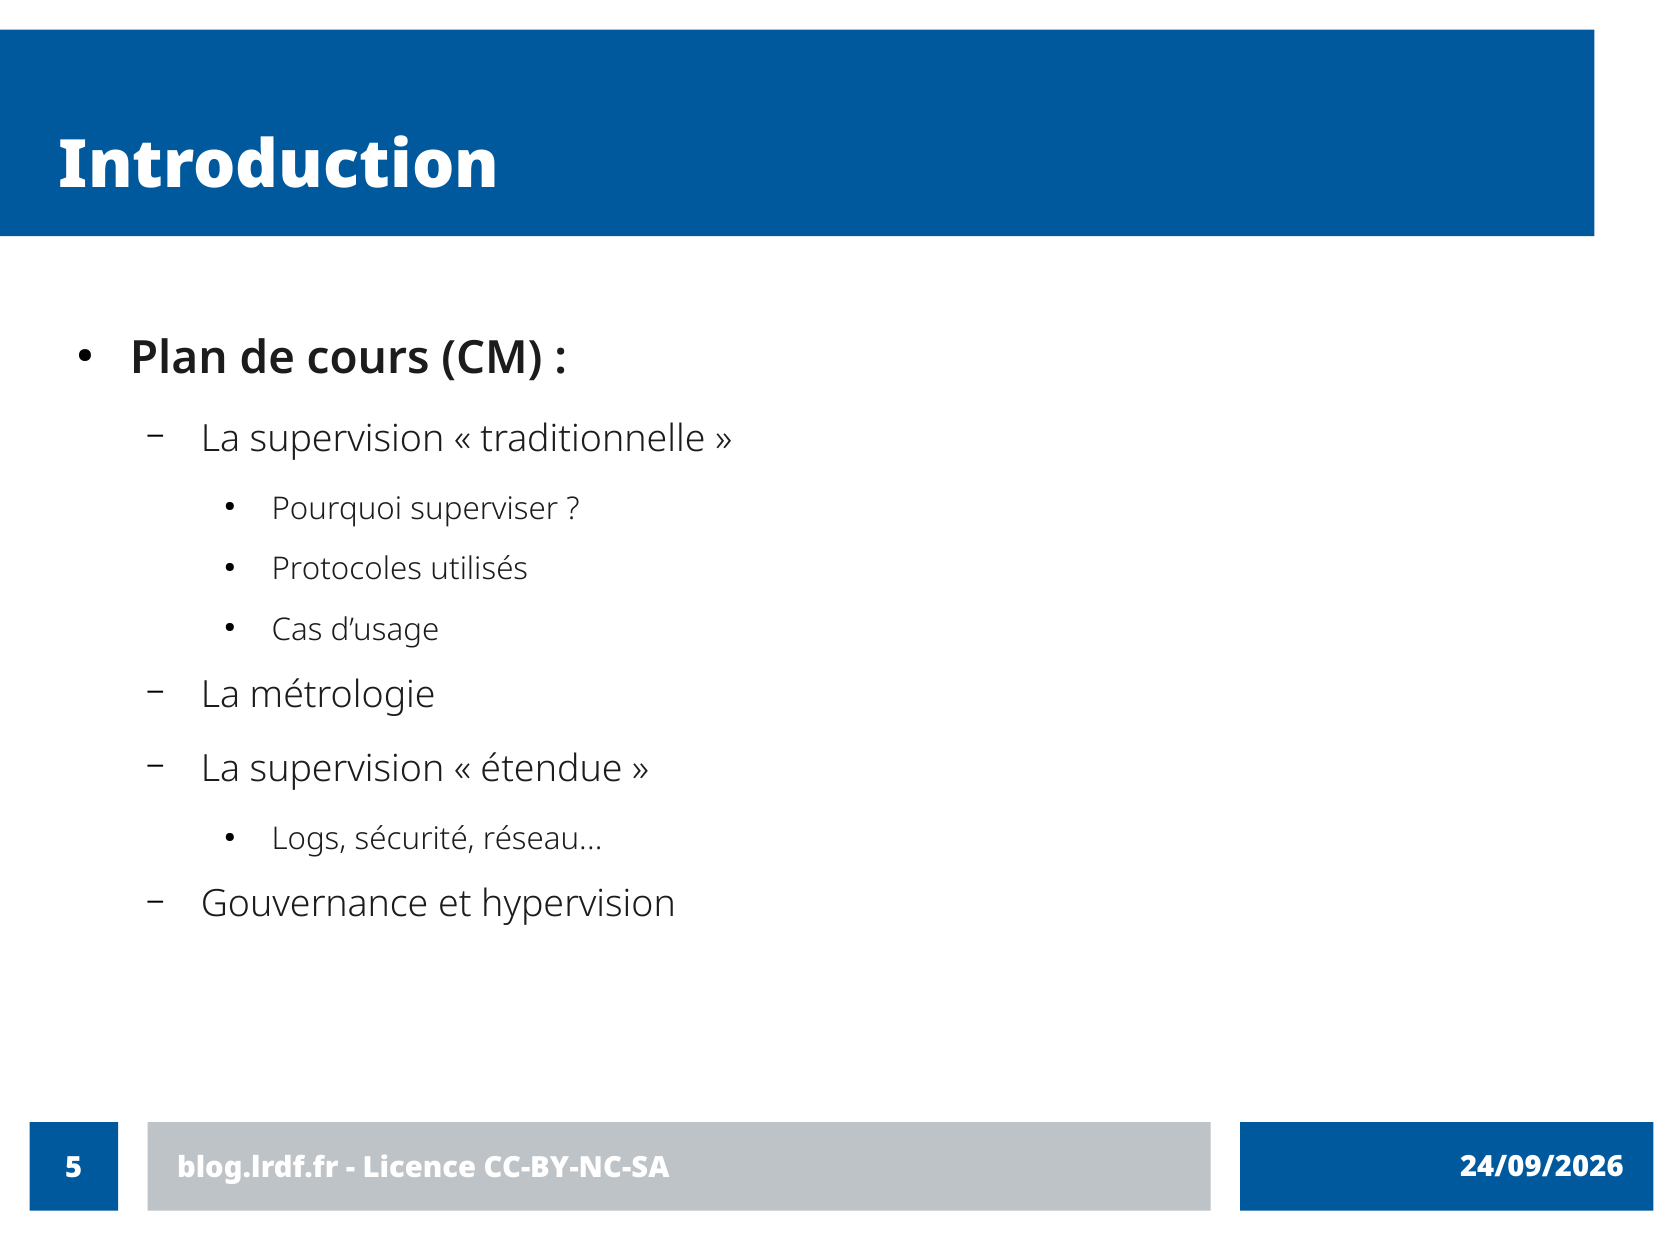

# Introduction
Plan de cours (CM) :
La supervision « traditionnelle »
Pourquoi superviser ?
Protocoles utilisés
Cas d’usage
La métrologie
La supervision « étendue »
Logs, sécurité, réseau...
Gouvernance et hypervision
5
blog.lrdf.fr - Licence CC-BY-NC-SA